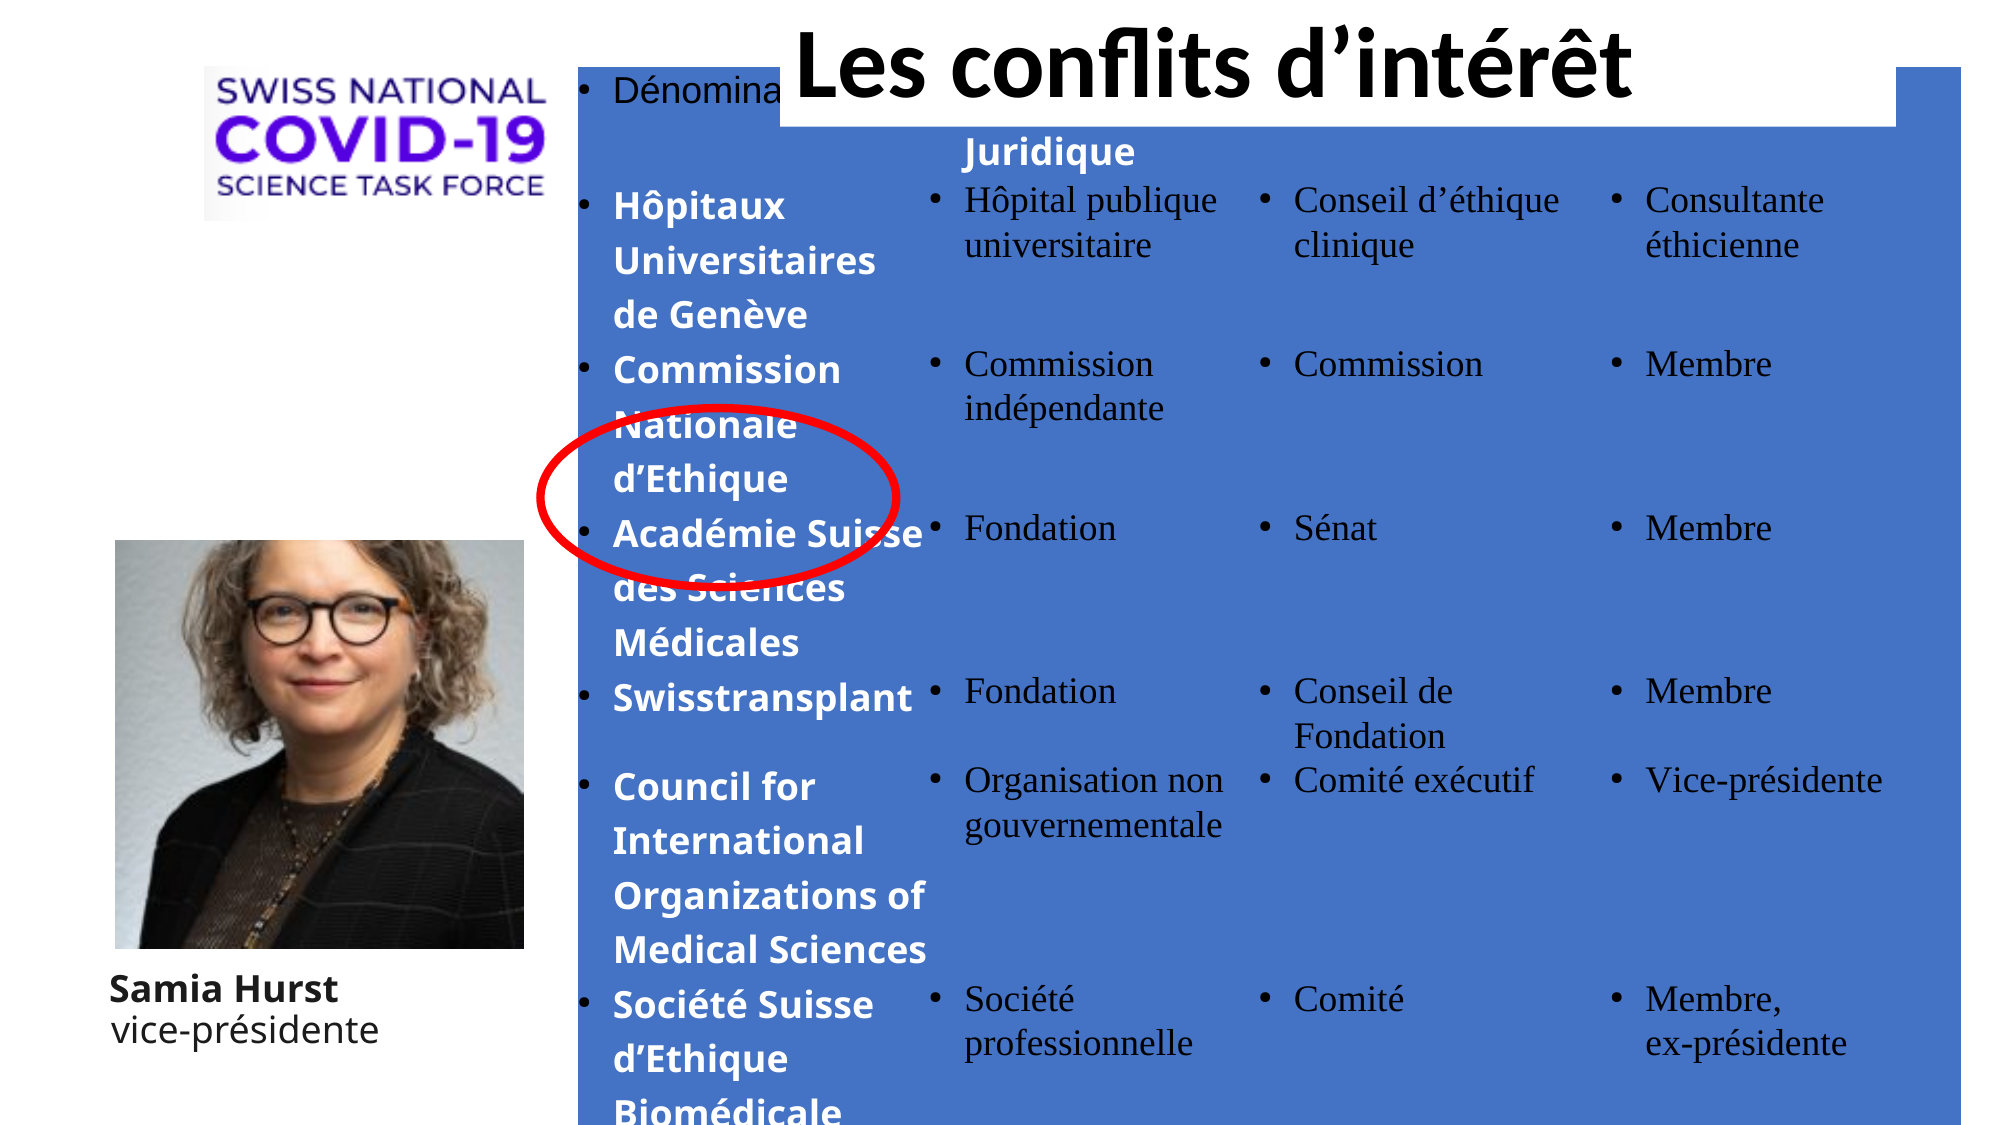

Les conflits d’intérêt
| Dénomination | Forme Juridique | Organe | Fonction |
| --- | --- | --- | --- |
| Hôpitaux Universitaires de Genève | Hôpital publique universitaire | Conseil d’éthique clinique | Consultante éthicienne |
| Commission Nationale d’Ethique | Commission indépendante | Commission | Membre |
| Académie Suisse des Sciences Médicales | Fondation | Sénat | Membre |
| Swisstransplant | Fondation | Conseil de Fondation | Membre |
| Council for International Organizations of Medical Sciences | Organisation non gouvernementale | Comité exécutif | Vice-présidente |
| Société Suisse d’Ethique Biomédicale | Société professionnelle | Comité | Membre, ex-présidente |
| Swiss Personalized Health Network | Initiative nationale | Ethical Legal and Social Issues working group | Membre |
| SOS Méditerranée | Organisation non gouvernementale | Comité | Membre |
Samia Hurst
vice-présidente